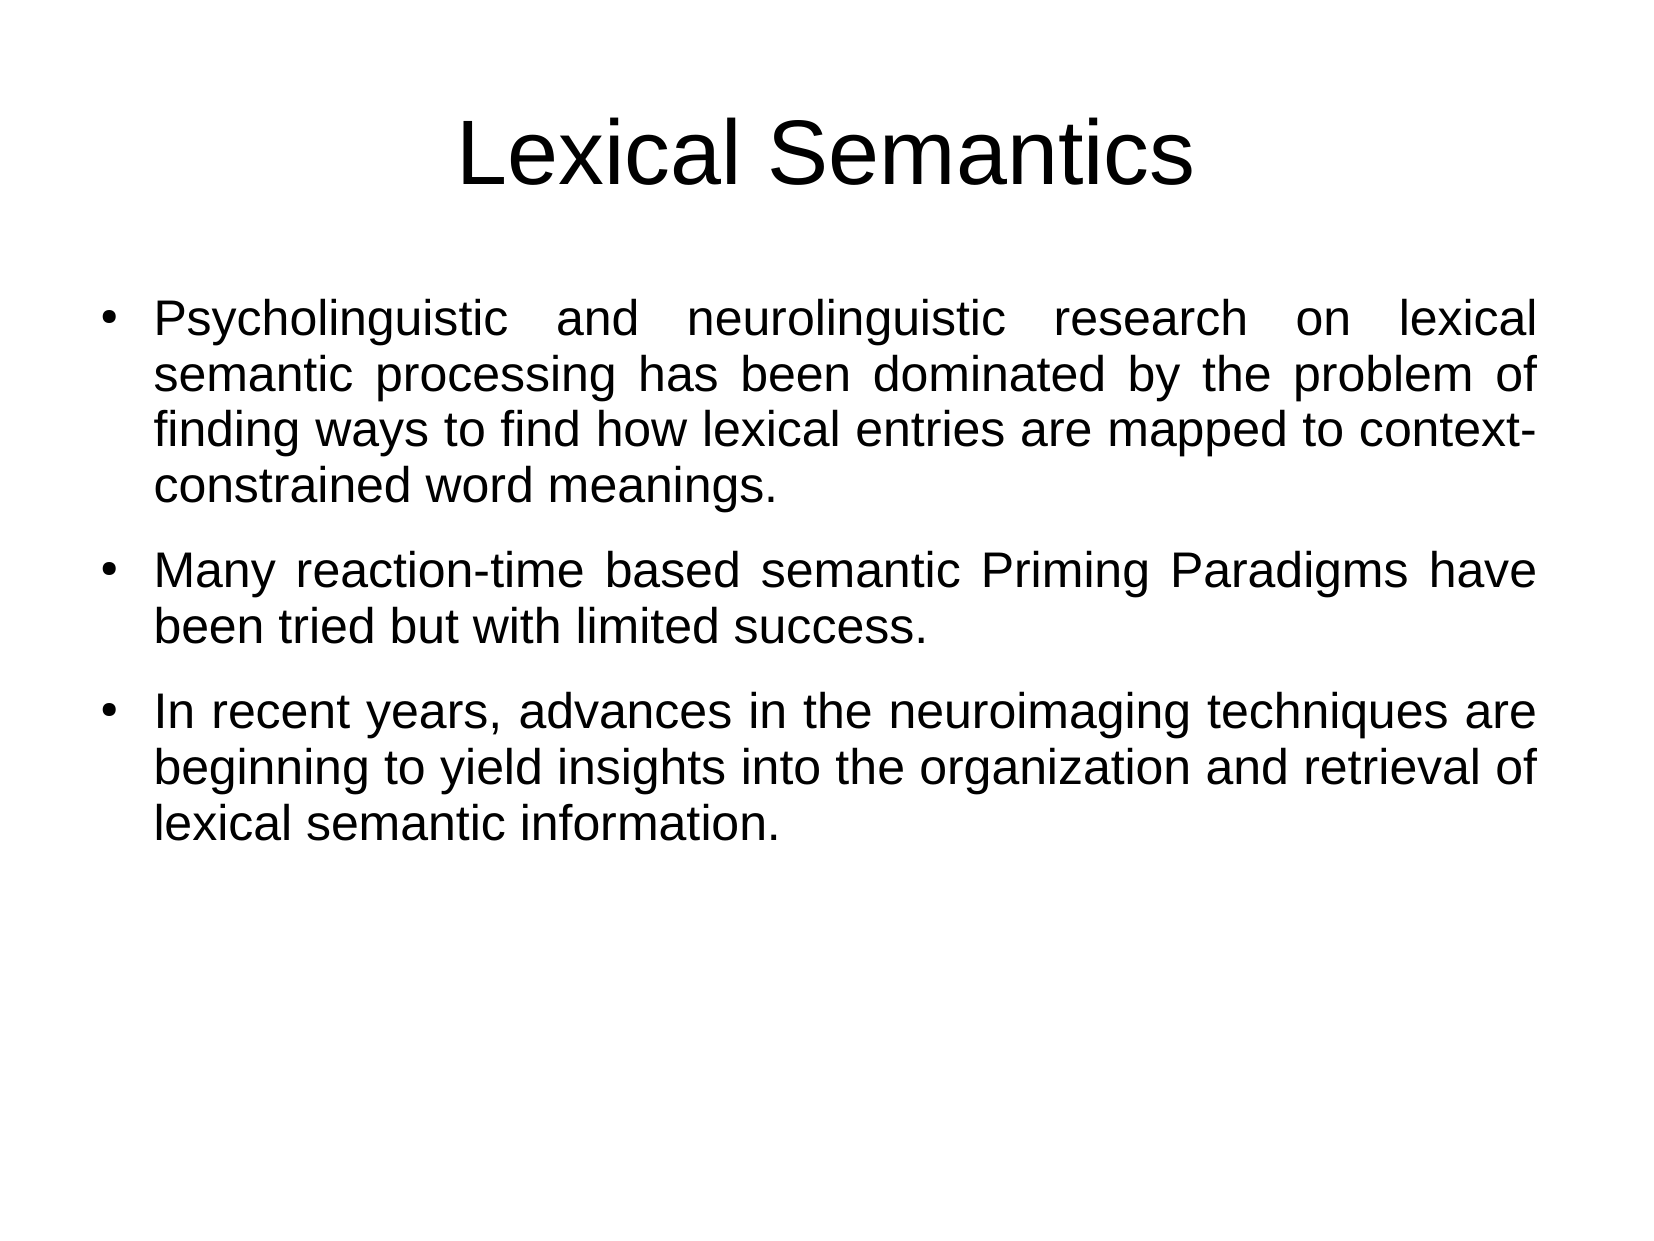

# Lexical Semantics
Psycholinguistic and neurolinguistic research on lexical semantic processing has been dominated by the problem of finding ways to find how lexical entries are mapped to context-constrained word meanings.
Many reaction-time based semantic Priming Paradigms have been tried but with limited success.
In recent years, advances in the neuroimaging techniques are beginning to yield insights into the organization and retrieval of lexical semantic information.